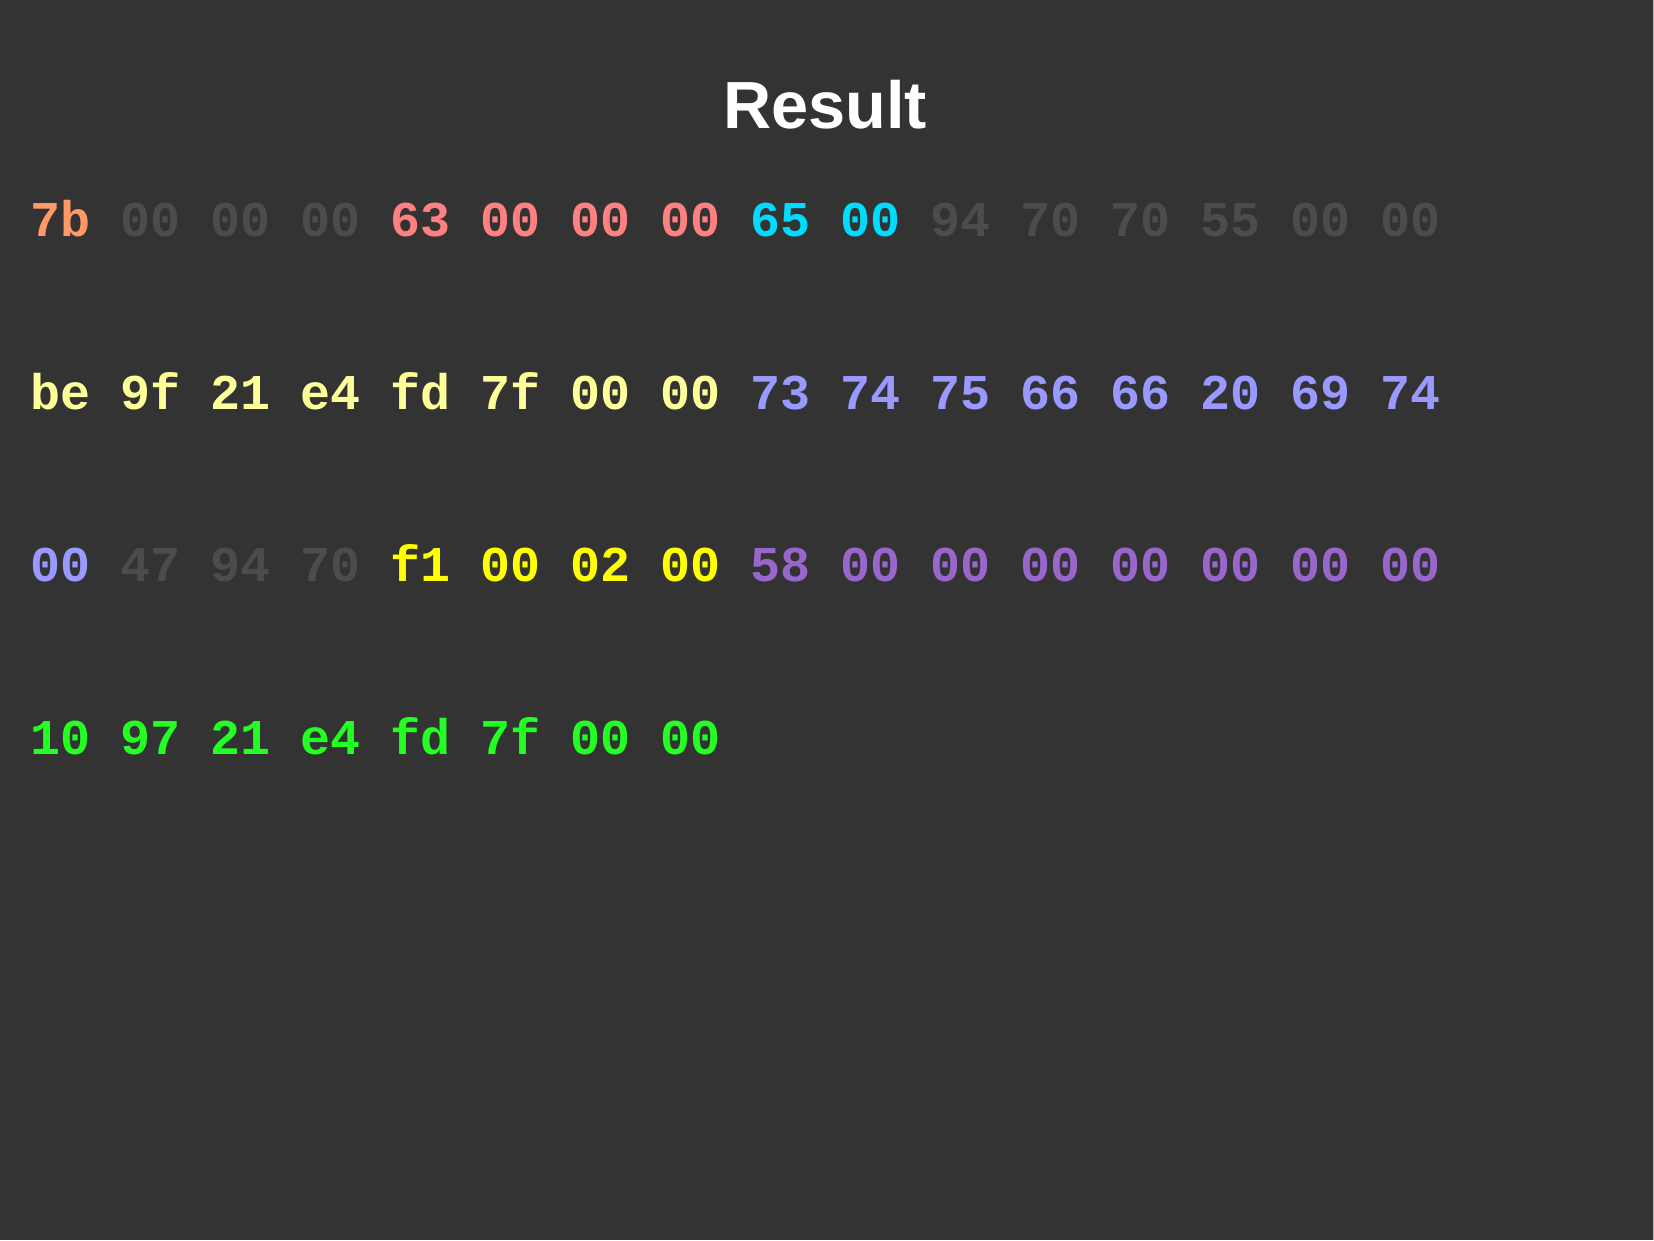

# Result
7b 00 00 00 63 00 00 00 65 00 94 70 70 55 00 00
be 9f 21 e4 fd 7f 00 00 73 74 75 66 66 20 69 74
00 47 94 70 f1 00 02 00 58 00 00 00 00 00 00 00
10 97 21 e4 fd 7f 00 00